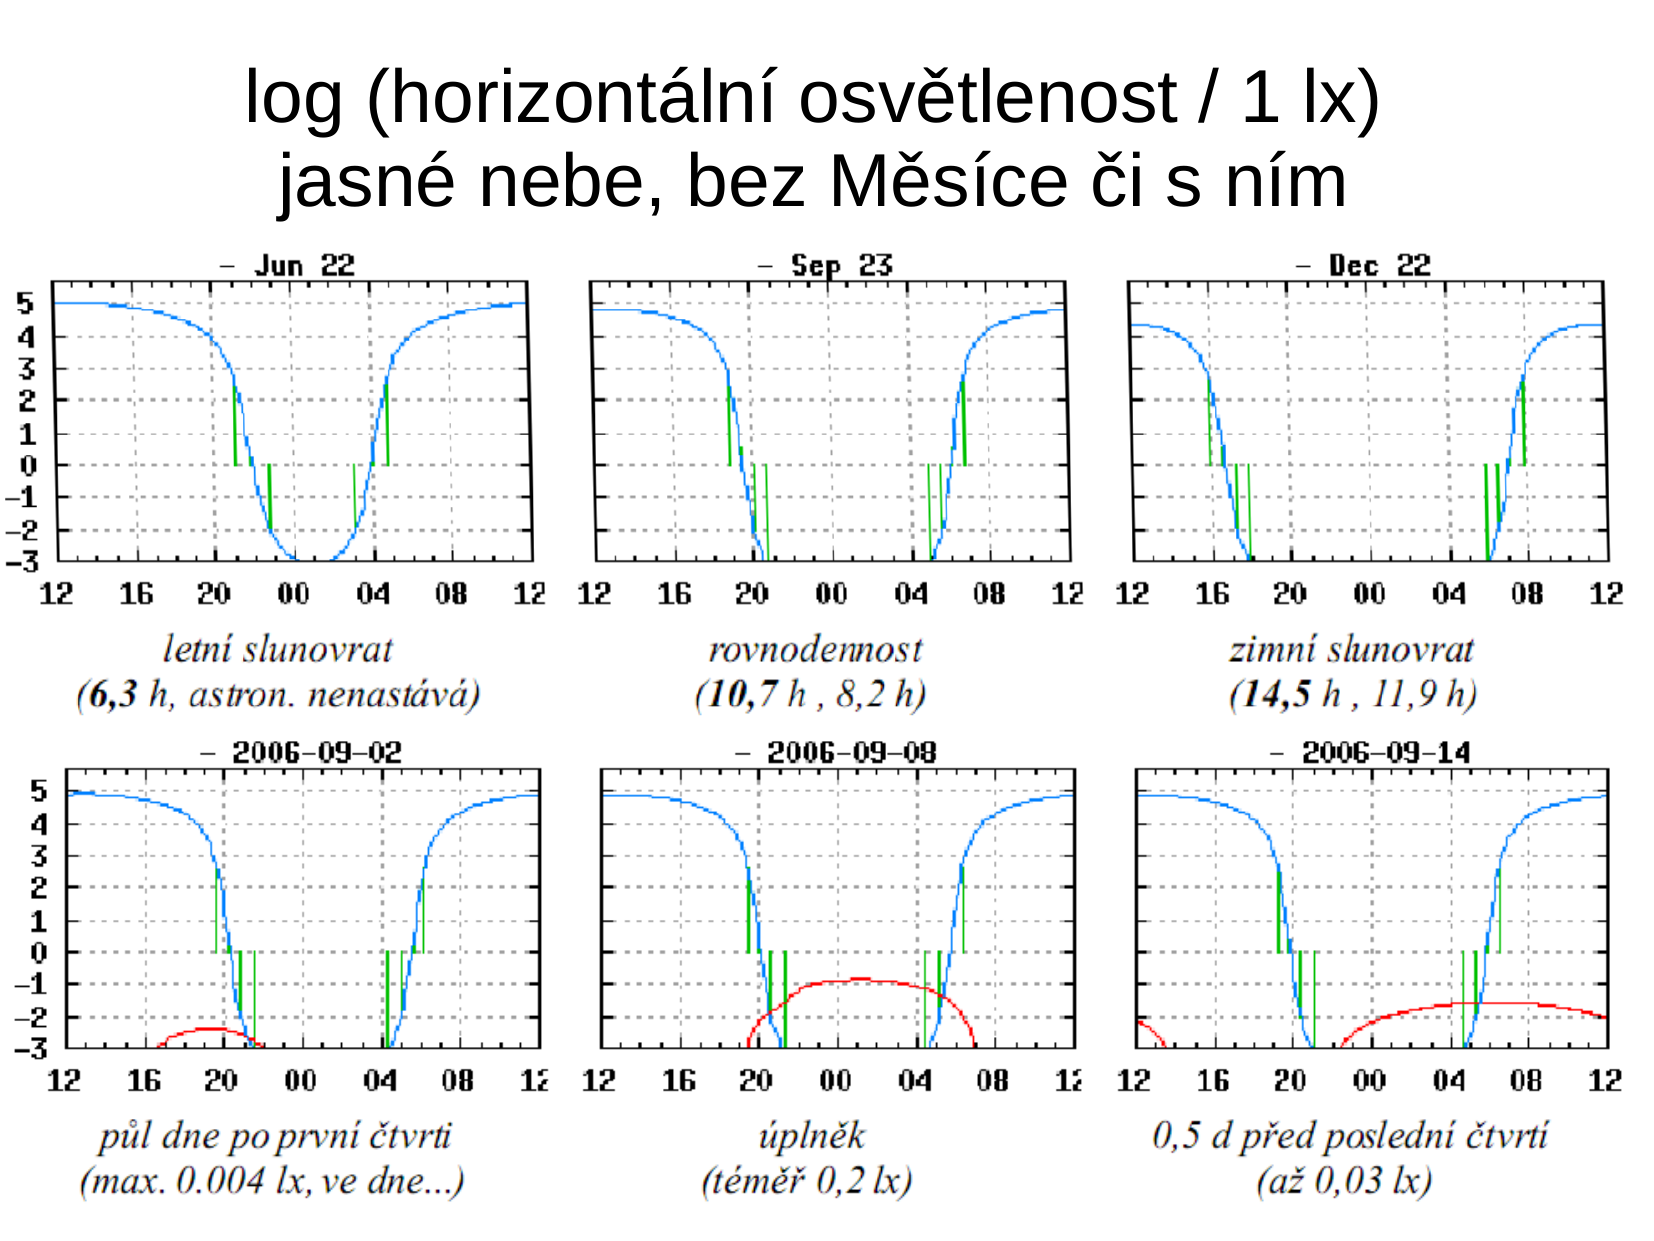

# log (horizontální osvětlenost / 1 lx) jasné nebe, bez Měsíce či s ním